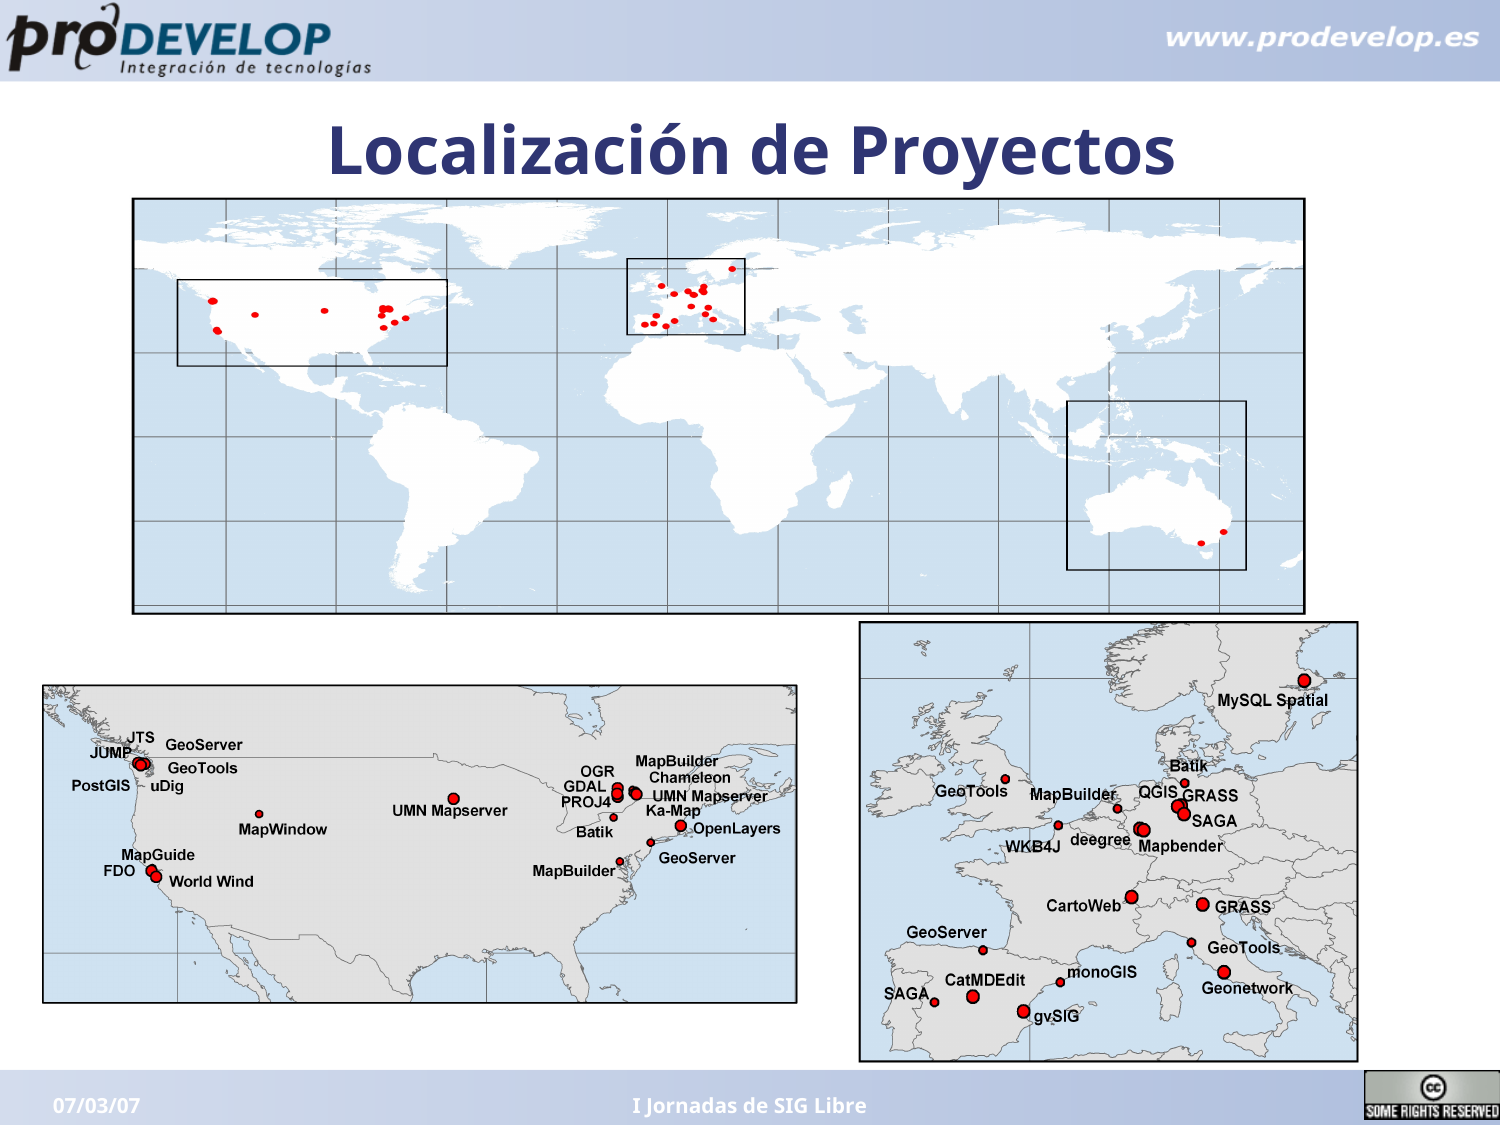

# Localización de Proyectos
25/10/2006
35
Plan Difusión Interna gvSIG v. 2.0